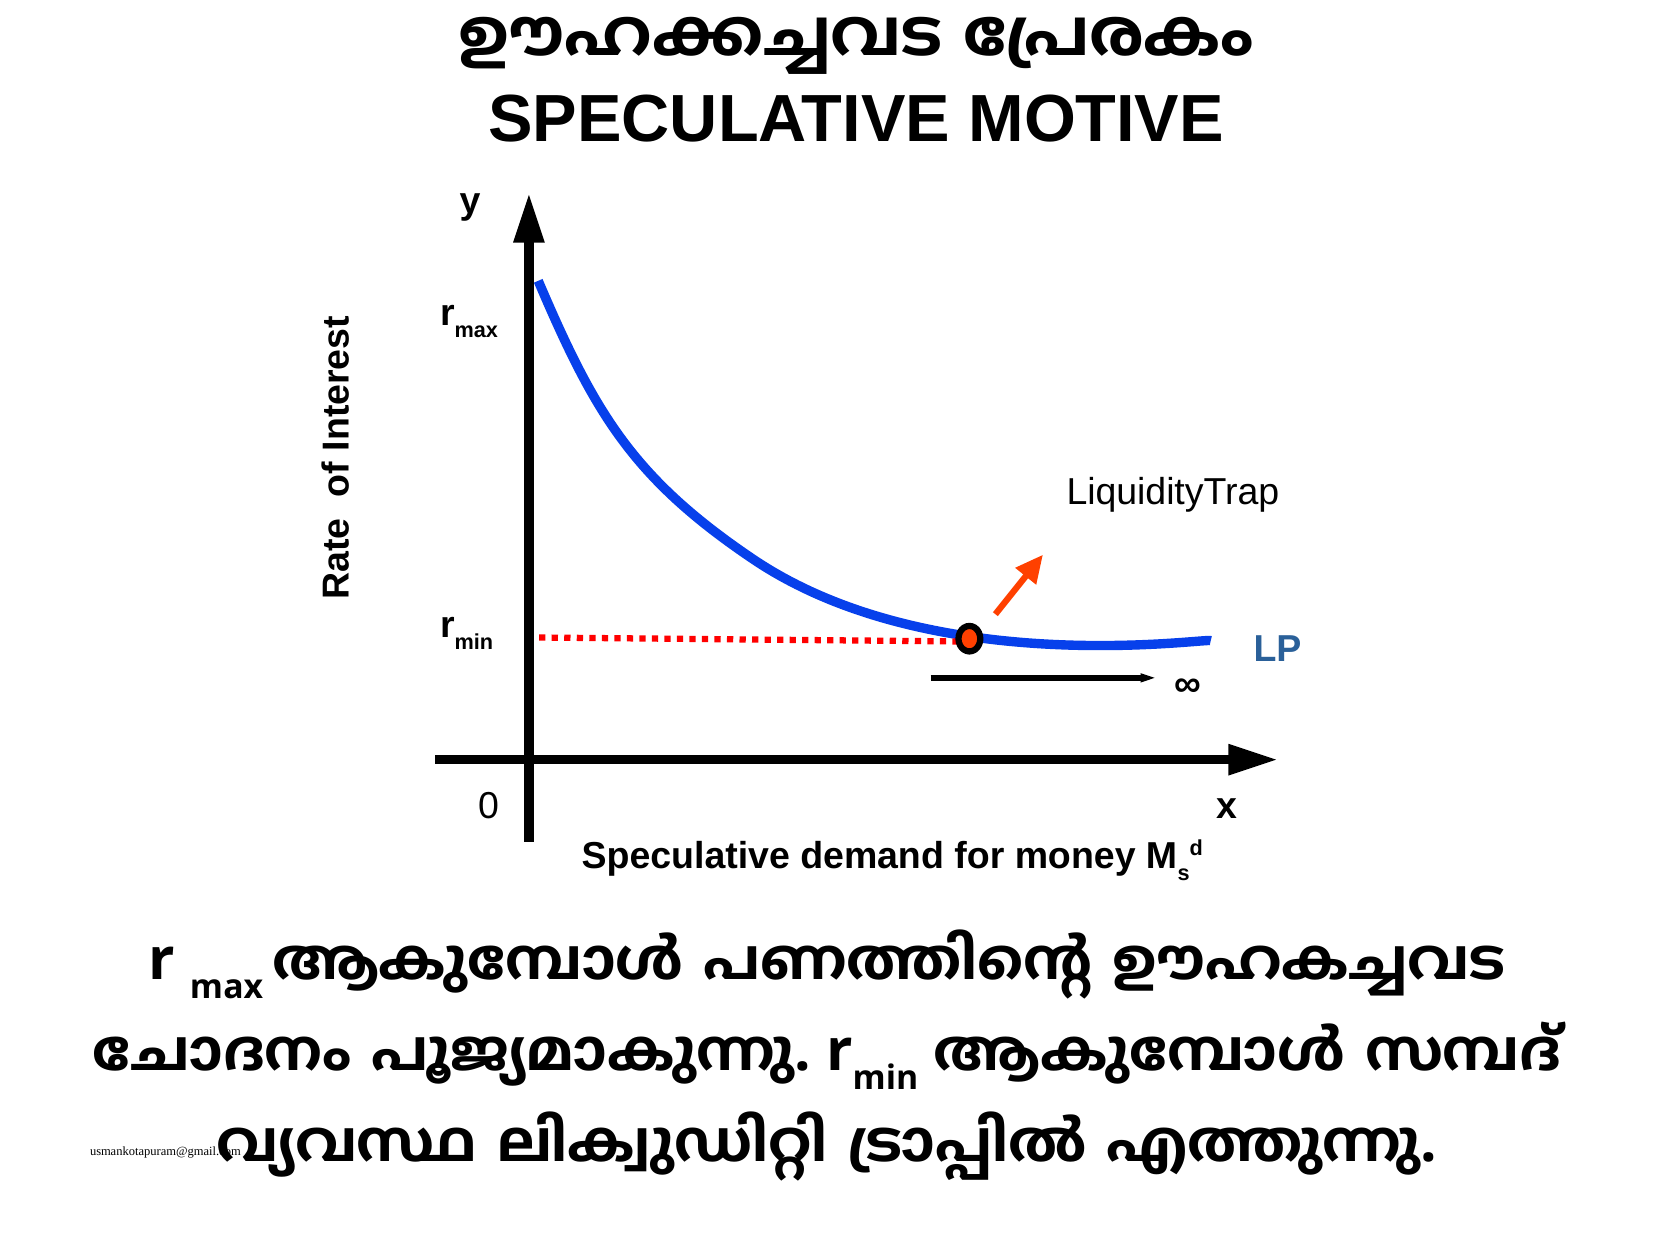

# ഊഹക്കച്ചവട പ്രേരകം SPECULATIVE MOTIVE
y
rmax
Rate of Interest
LiquidityTrap
rmin
LP
∞
0
x
Speculative demand for money Msd
r max ആകുമ്പോൾ പണത്തിന്റെ ഊഹകച്ചവട ചോദനം പൂജ്യമാകുന്നു. rmin ആകുമ്പോൾ സമ്പദ് വ്യവസ്ഥ ലിക്വുഡിറ്റി ട്രാപ്പിൽ എത്തുന്നു.